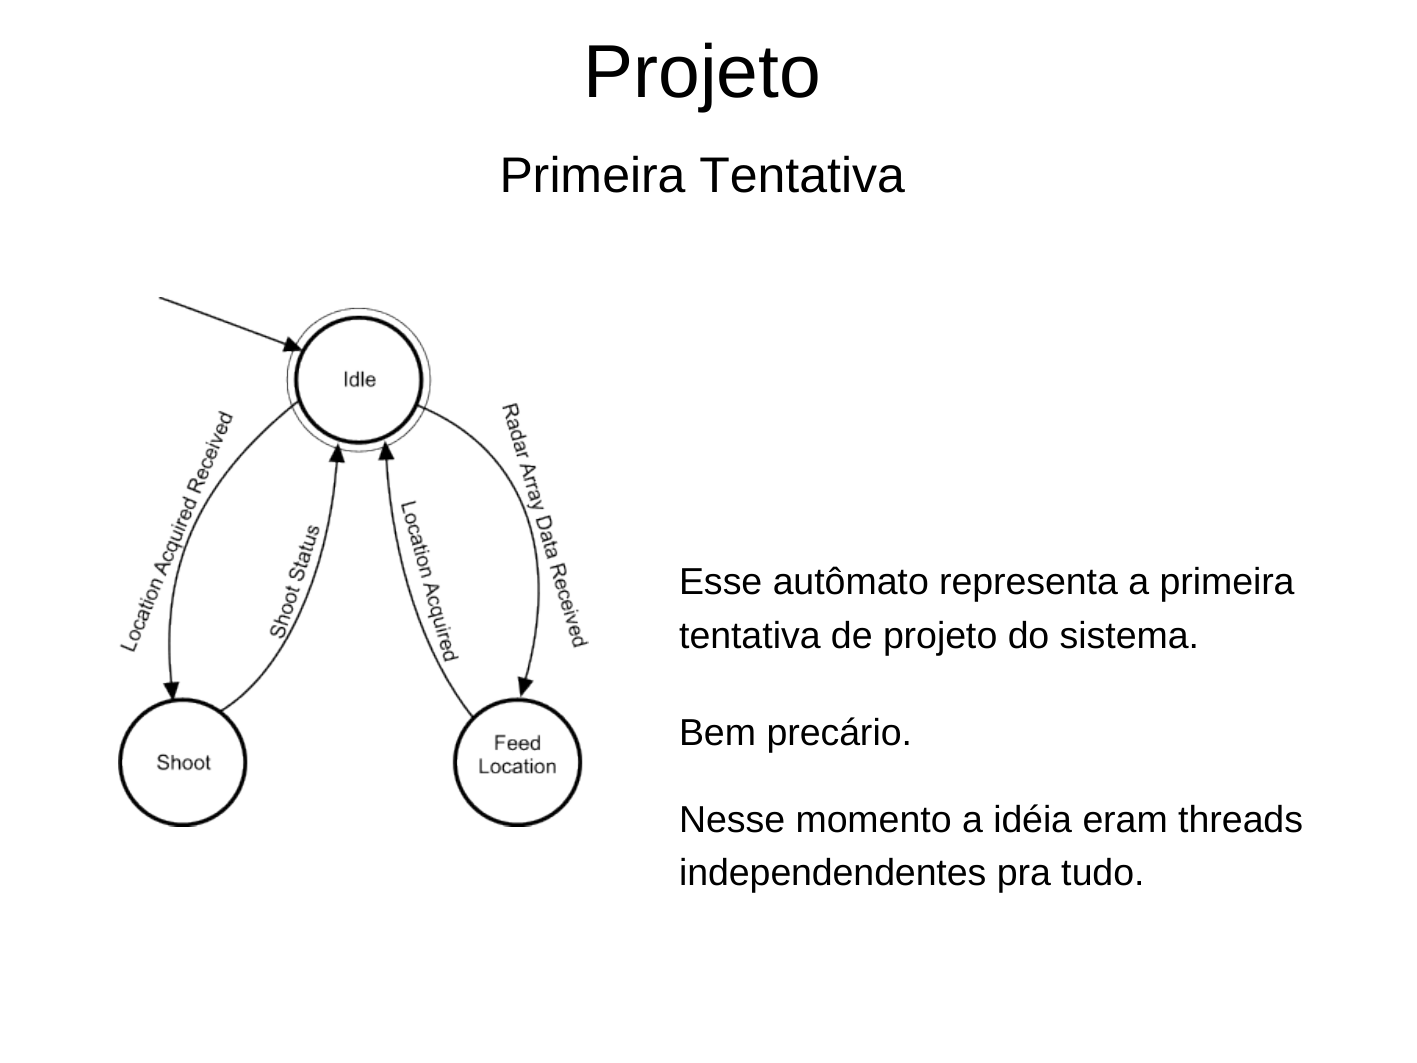

Projeto
Primeira Tentativa
Esse autômato representa a primeira tentativa de projeto do sistema.
Bem precário.
Nesse momento a idéia eram threads independendentes pra tudo.